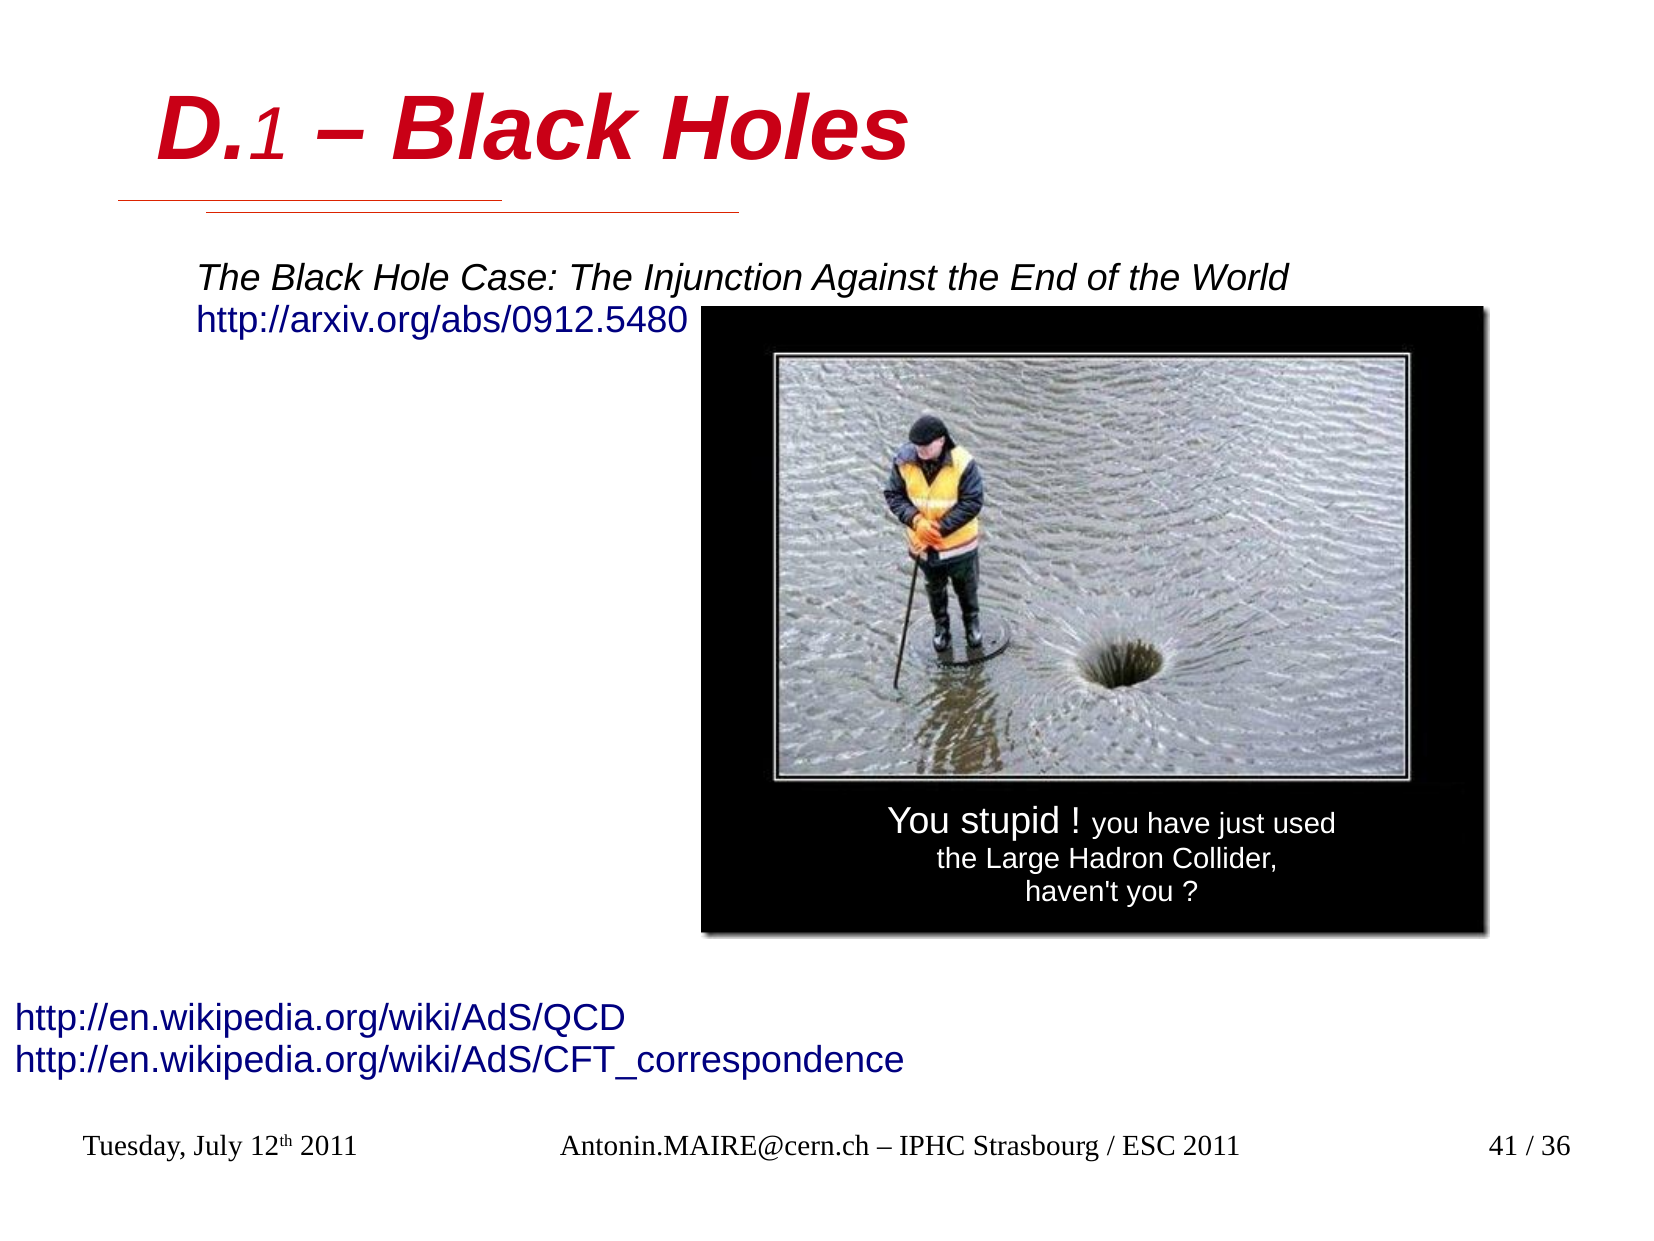

# D.1 – Black Holes
The Black Hole Case: The Injunction Against the End of the World
http://arxiv.org/abs/0912.5480
You stupid ! you have just used
the Large Hadron Collider,
haven't you ?
http://en.wikipedia.org/wiki/AdS/QCD
http://en.wikipedia.org/wiki/AdS/CFT_correspondence
Mon, March 31st, 2008
Antonin Maire - IPHC Strasbourg / AliceWeek Apr. 08
41